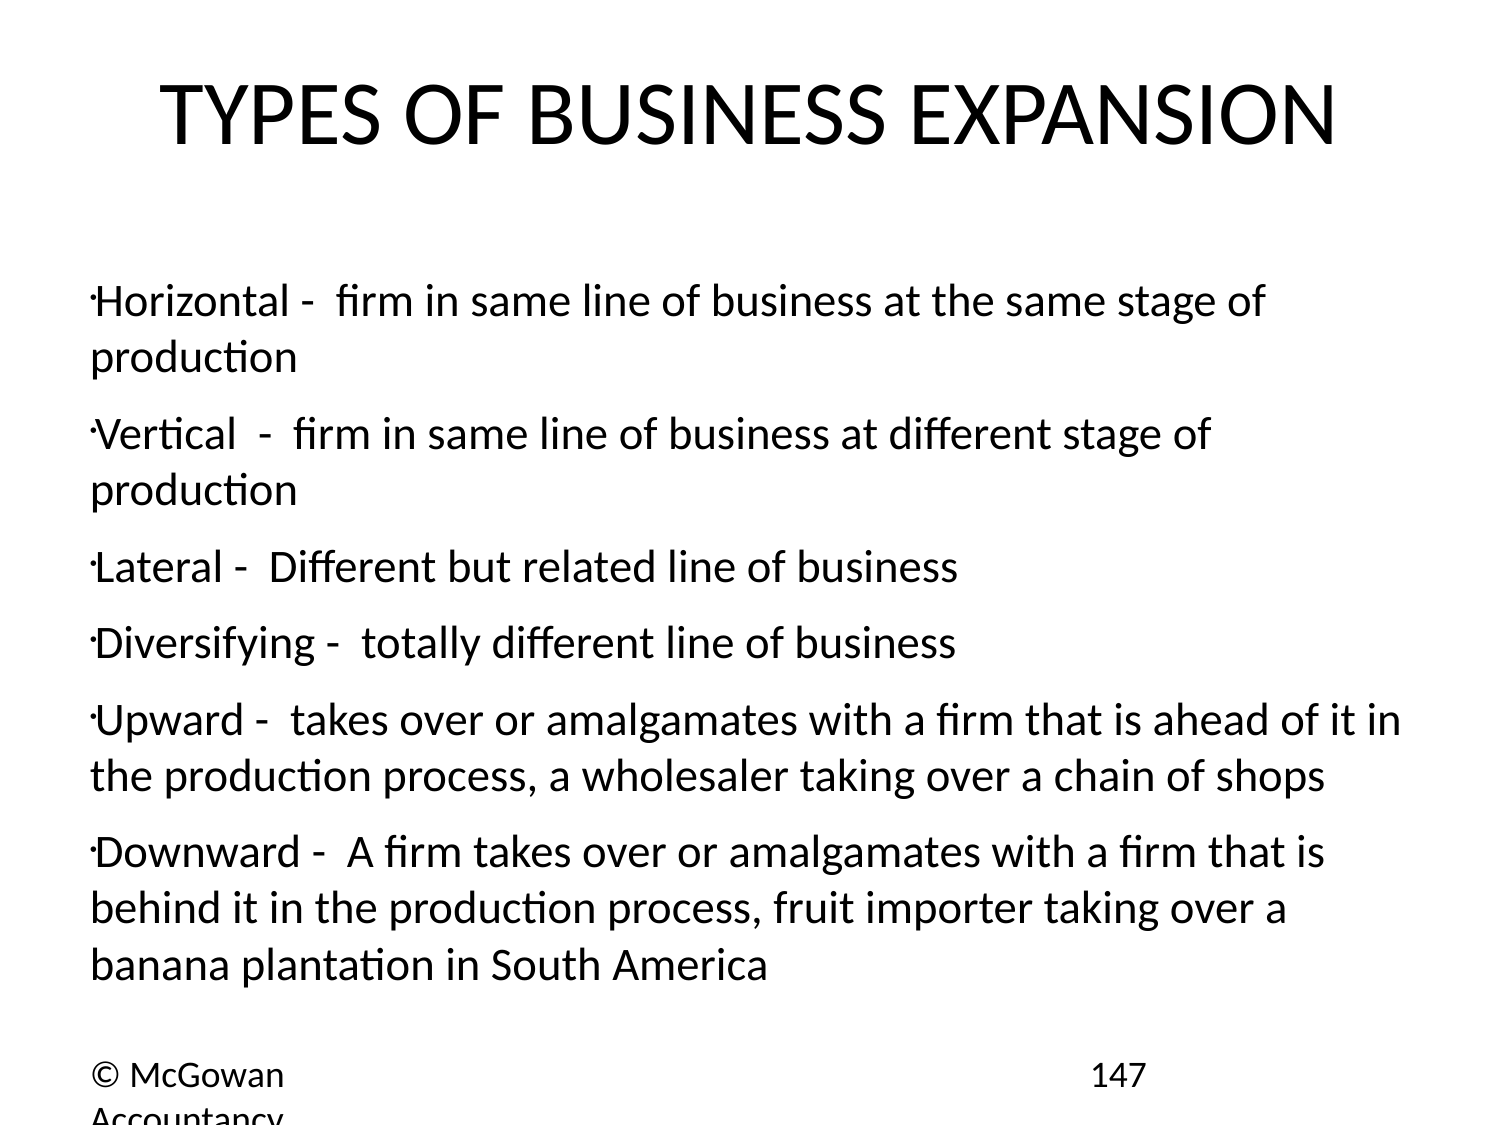

# TYPES OF BUSINESS EXPANSION
Horizontal - firm in same line of business at the same stage of production
Vertical - firm in same line of business at different stage of production
Lateral - Different but related line of business
Diversifying - totally different line of business
Upward - takes over or amalgamates with a firm that is ahead of it in the production process, a wholesaler taking over a chain of shops
Downward - A firm takes over or amalgamates with a firm that is behind it in the production process, fruit importer taking over a banana plantation in South America
© McGowan Accountancy Services
147